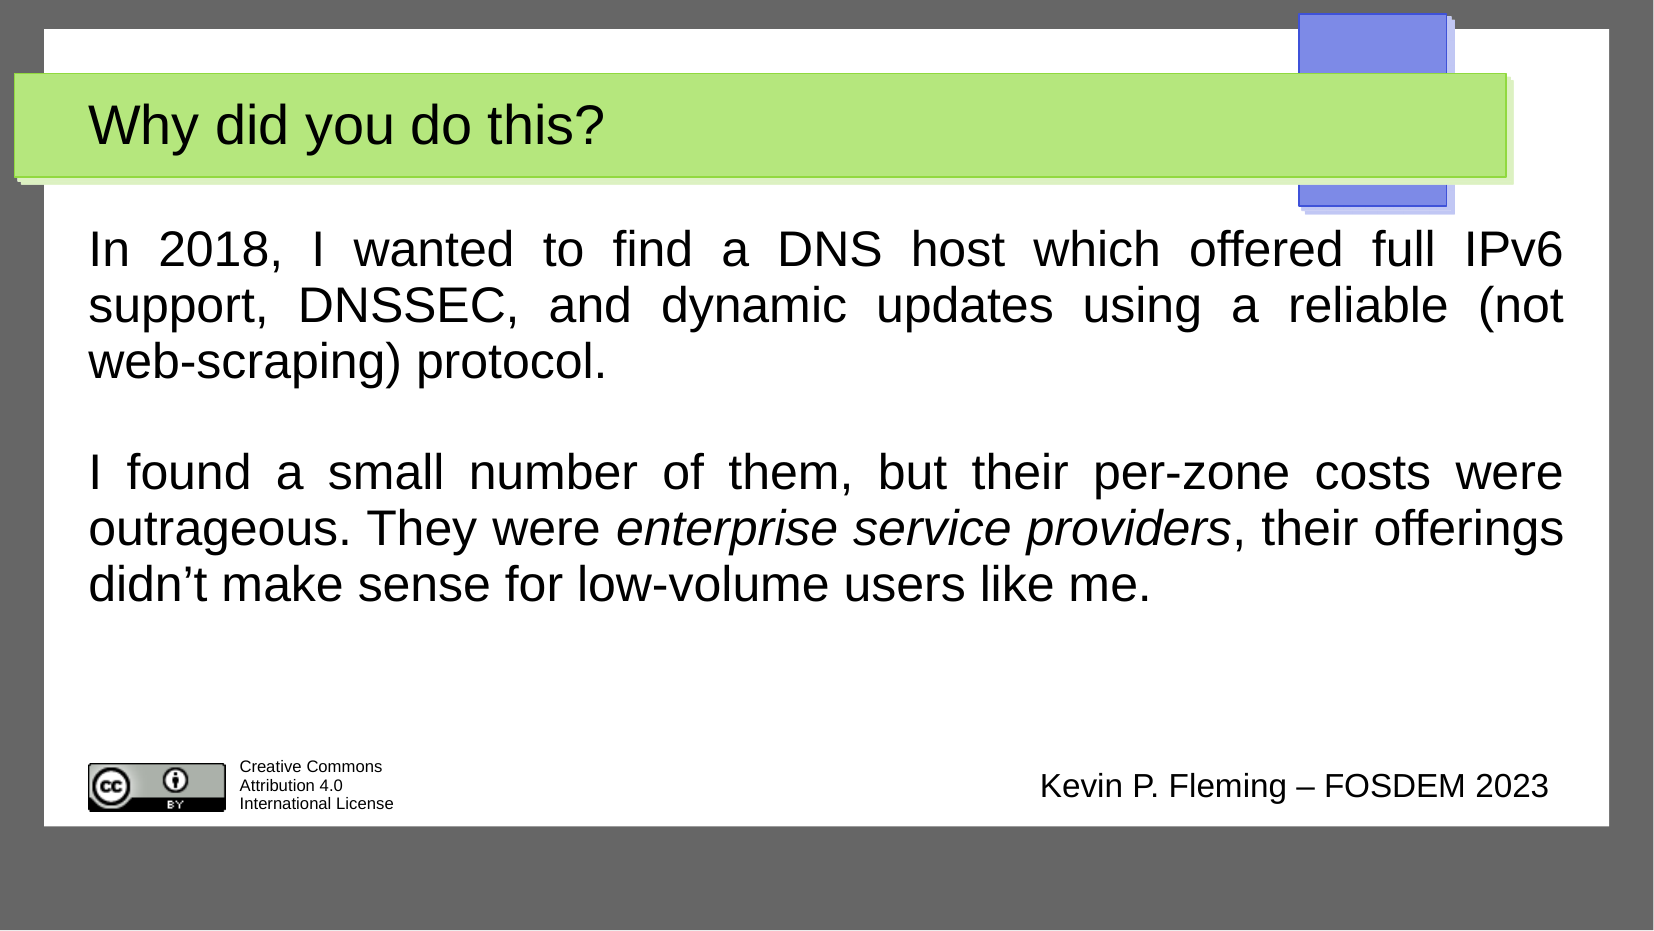

# Why did you do this?
In 2018, I wanted to find a DNS host which offered full IPv6 support, DNSSEC, and dynamic updates using a reliable (not web-scraping) protocol.
I found a small number of them, but their per-zone costs were outrageous. They were enterprise service providers, their offerings didn’t make sense for low-volume users like me.